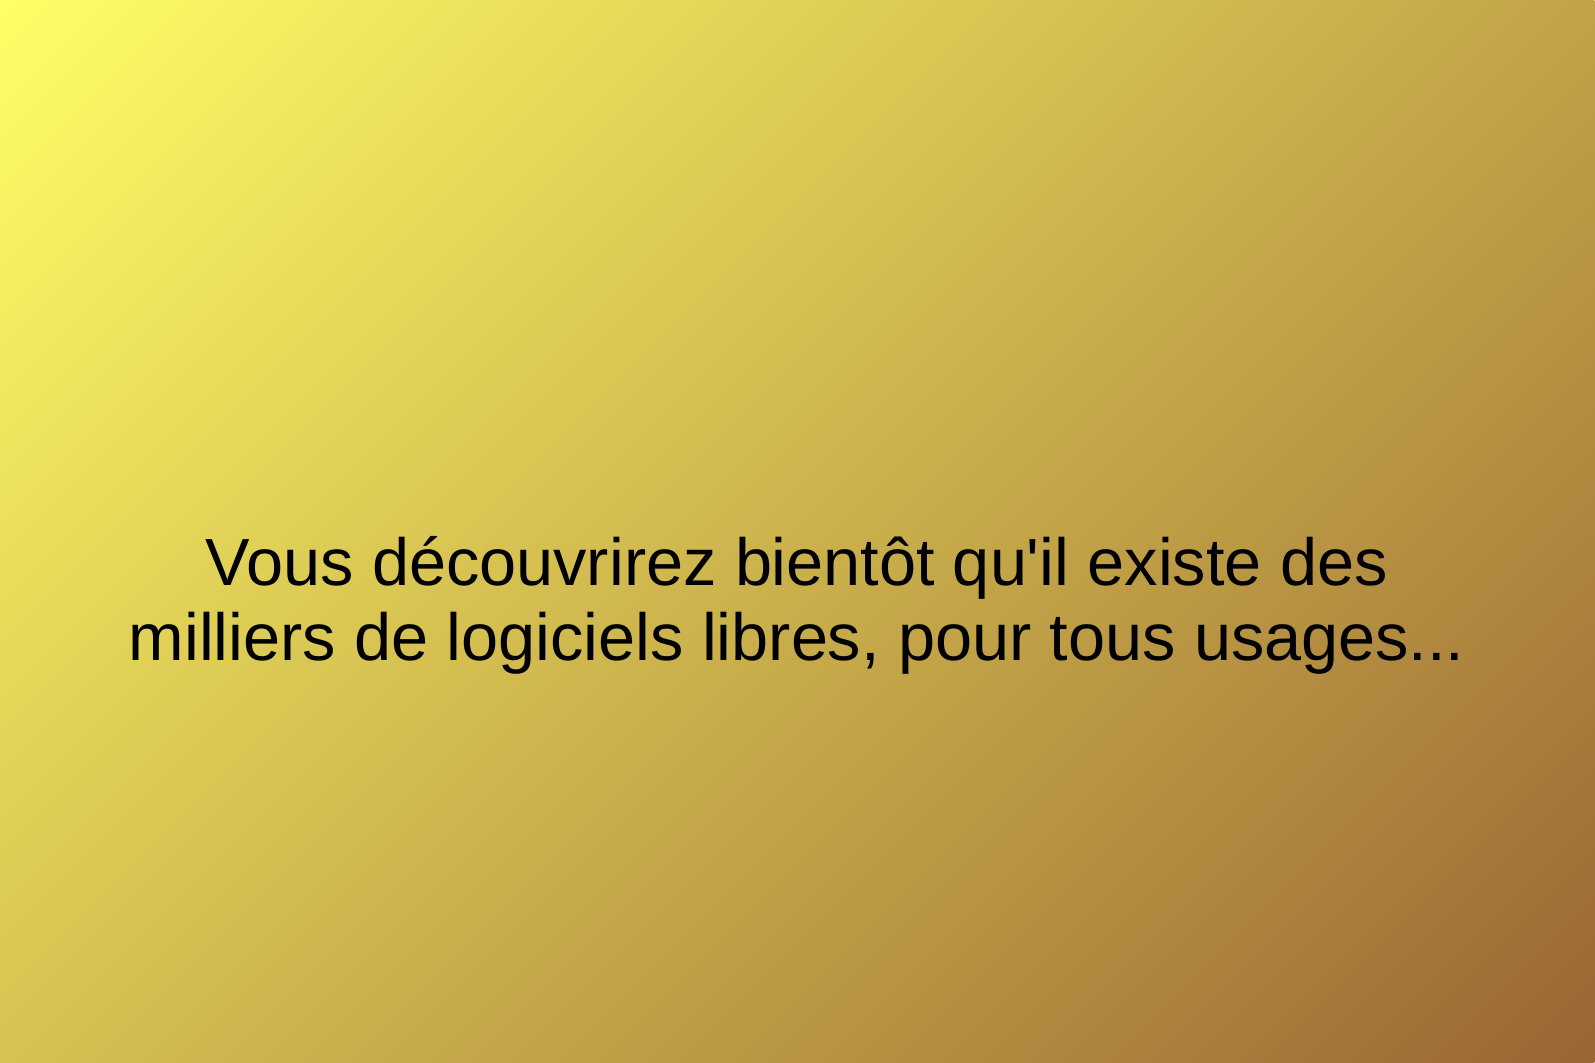

Vous découvrirez bientôt qu'il existe des milliers de logiciels libres, pour tous usages...